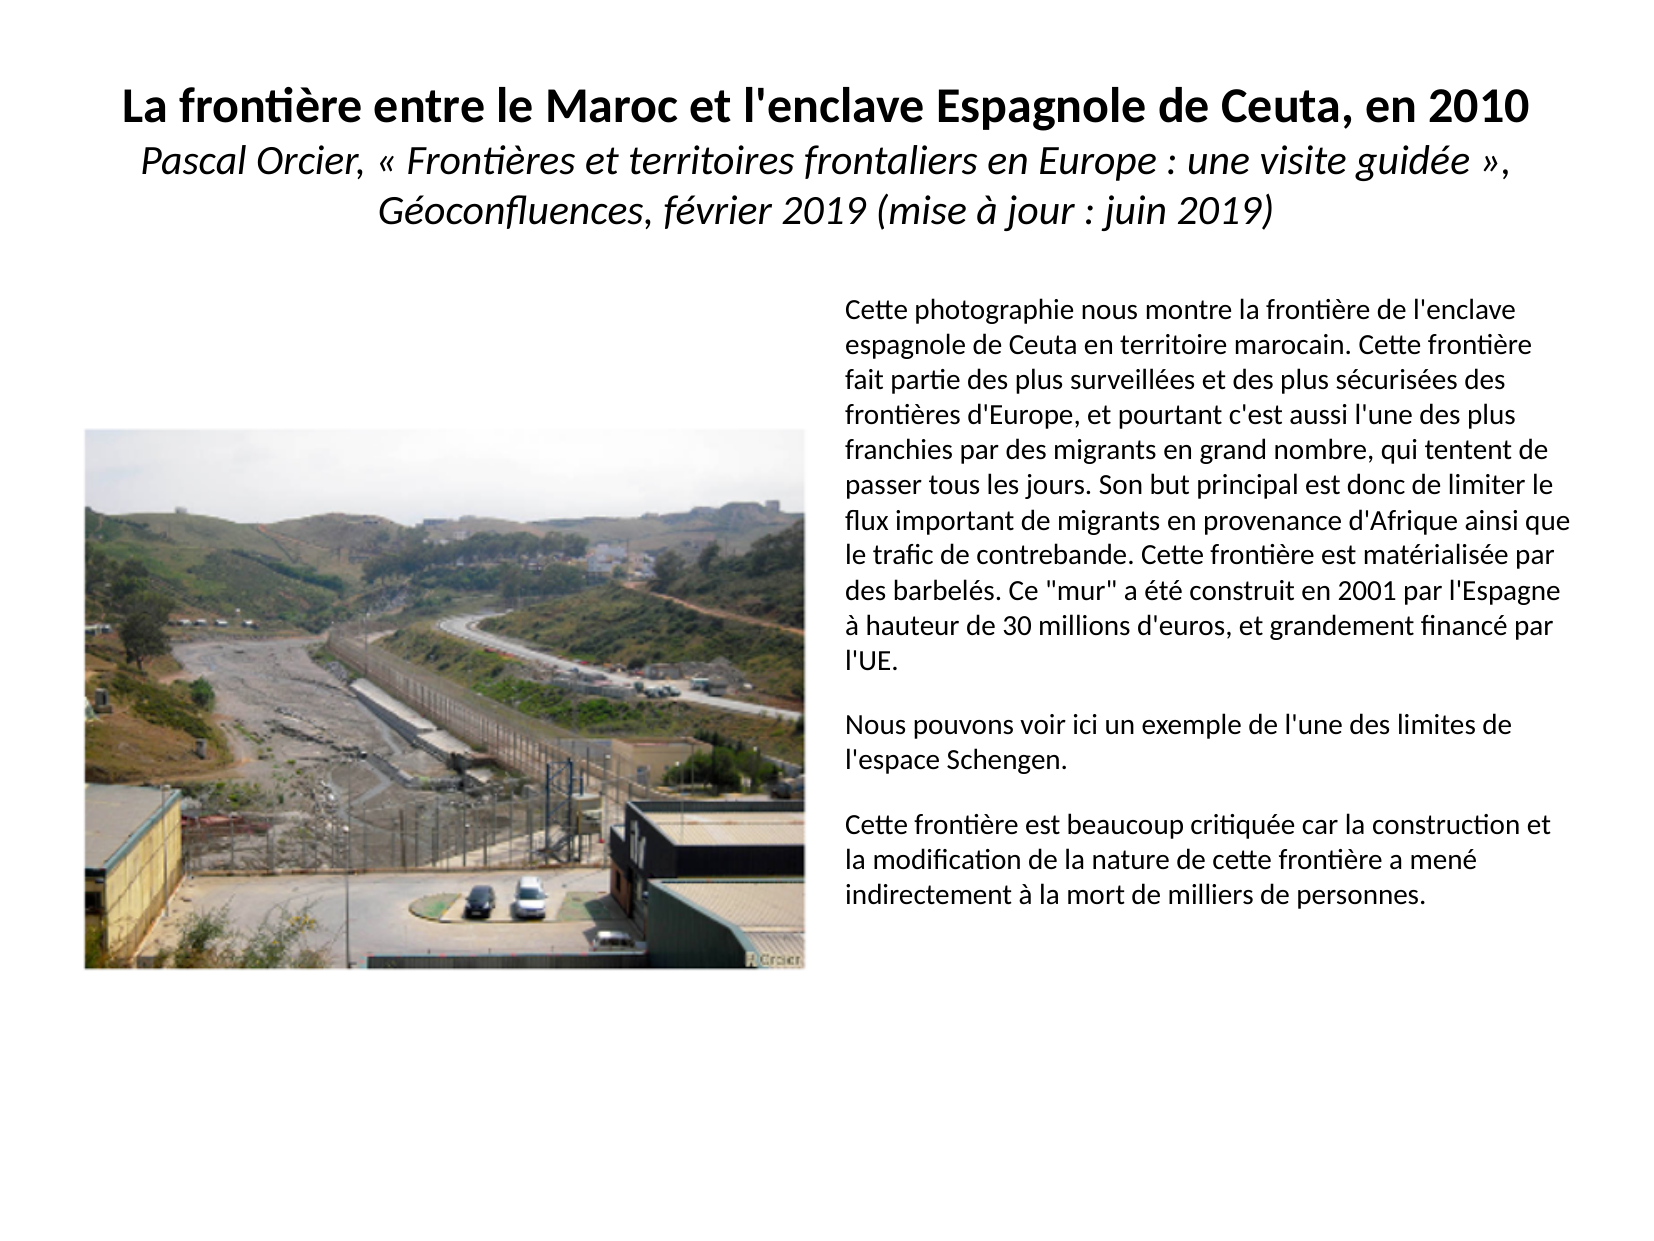

# La frontière entre le Maroc et l'enclave Espagnole de Ceuta, en 2010 Pascal Orcier, « Frontières et territoires frontaliers en Europe : une visite guidée », Géoconfluences, février 2019 (mise à jour : juin 2019)
Cette photographie nous montre la frontière de l'enclave espagnole de Ceuta en territoire marocain. Cette frontière fait partie des plus surveillées et des plus sécurisées des frontières d'Europe, et pourtant c'est aussi l'une des plus franchies par des migrants en grand nombre, qui tentent de passer tous les jours. Son but principal est donc de limiter le flux important de migrants en provenance d'Afrique ainsi que le trafic de contrebande. Cette frontière est matérialisée par des barbelés. Ce "mur" a été construit en 2001 par l'Espagne à hauteur de 30 millions d'euros, et grandement financé par l'UE.
Nous pouvons voir ici un exemple de l'une des limites de l'espace Schengen.
Cette frontière est beaucoup critiquée car la construction et la modification de la nature de cette frontière a mené indirectement à la mort de milliers de personnes.